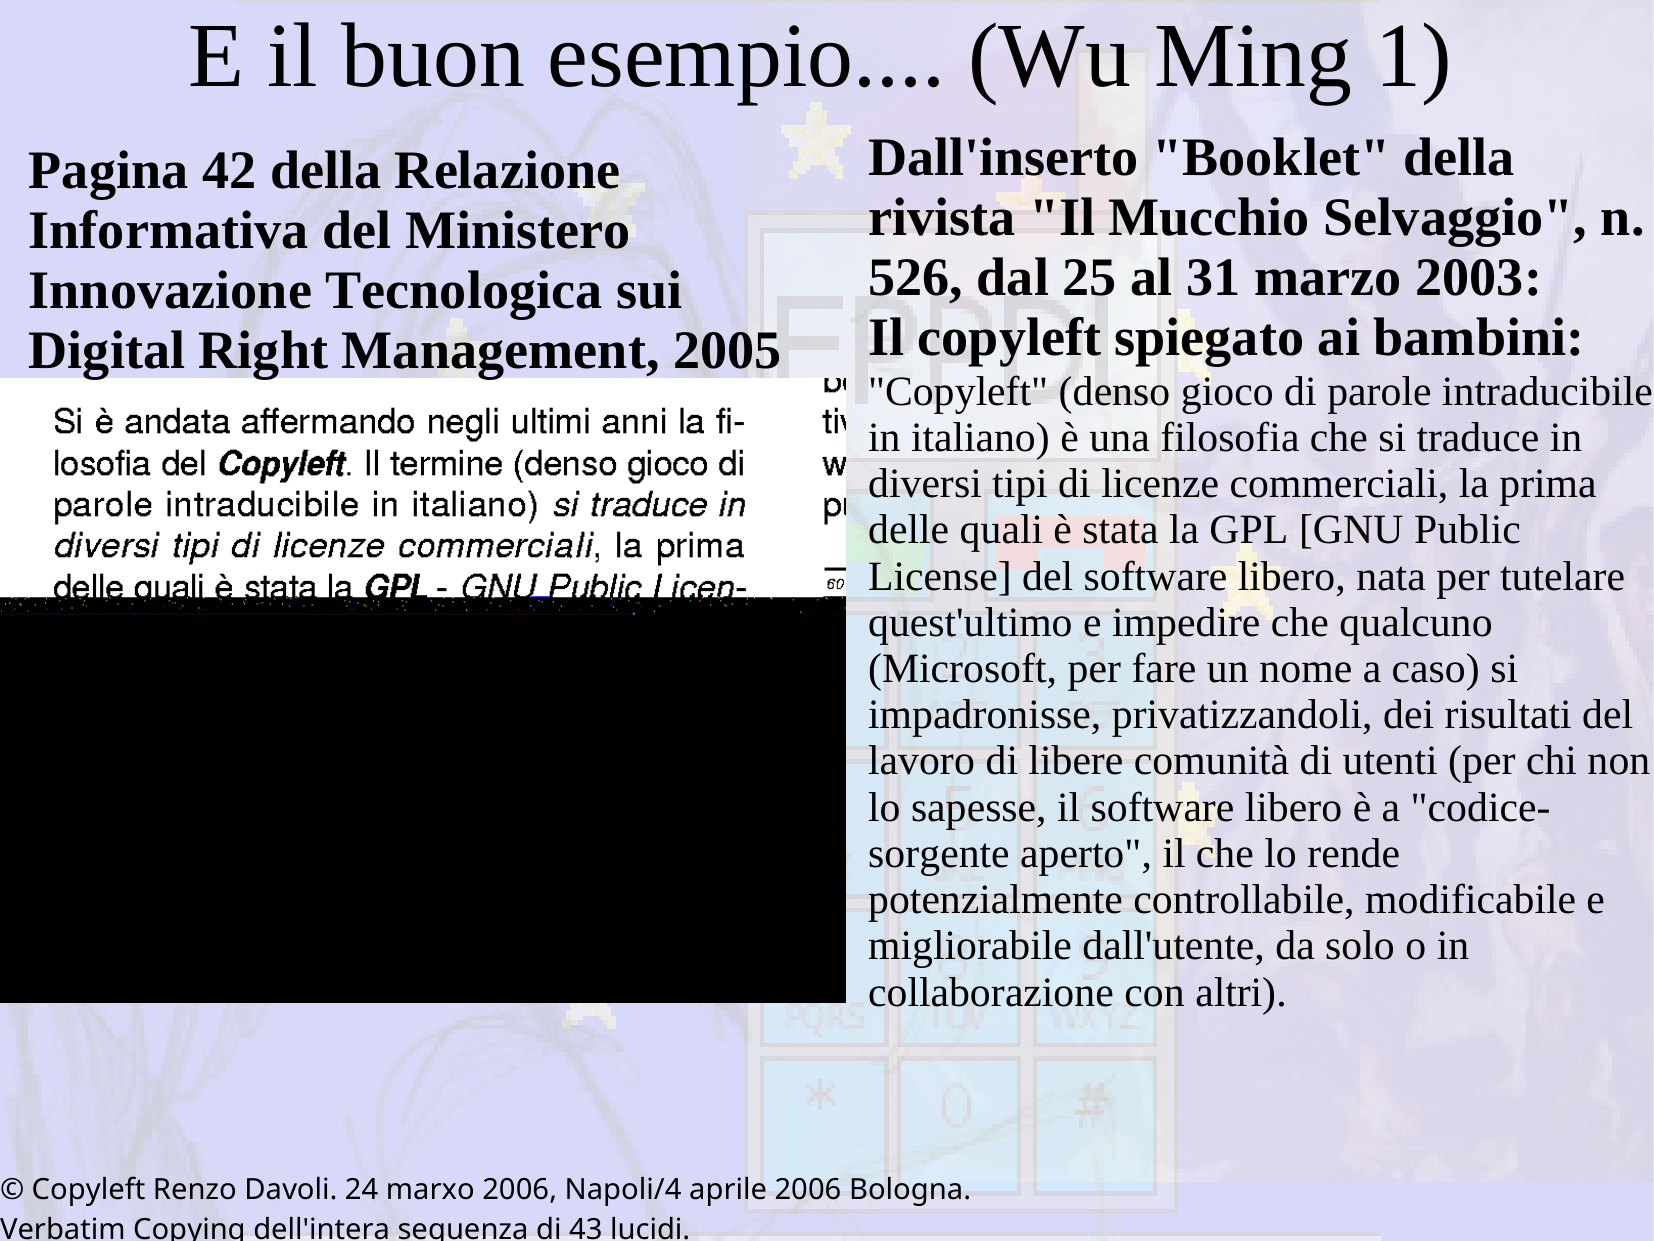

# E il buon esempio.... (Wu Ming 1)
Dall'inserto "Booklet" della rivista "Il Mucchio Selvaggio", n. 526, dal 25 al 31 marzo 2003:
Il copyleft spiegato ai bambini:
"Copyleft" (denso gioco di parole intraducibile in italiano) è una filosofia che si traduce in diversi tipi di licenze commerciali, la prima delle quali è stata la GPL [GNU Public License] del software libero, nata per tutelare quest'ultimo e impedire che qualcuno (Microsoft, per fare un nome a caso) si impadronisse, privatizzandoli, dei risultati del lavoro di libere comunità di utenti (per chi non lo sapesse, il software libero è a "codice-sorgente aperto", il che lo rende potenzialmente controllabile, modificabile e migliorabile dall'utente, da solo o in collaborazione con altri).
Pagina 42 della Relazione Informativa del Ministero Innovazione Tecnologica sui Digital Right Management, 2005